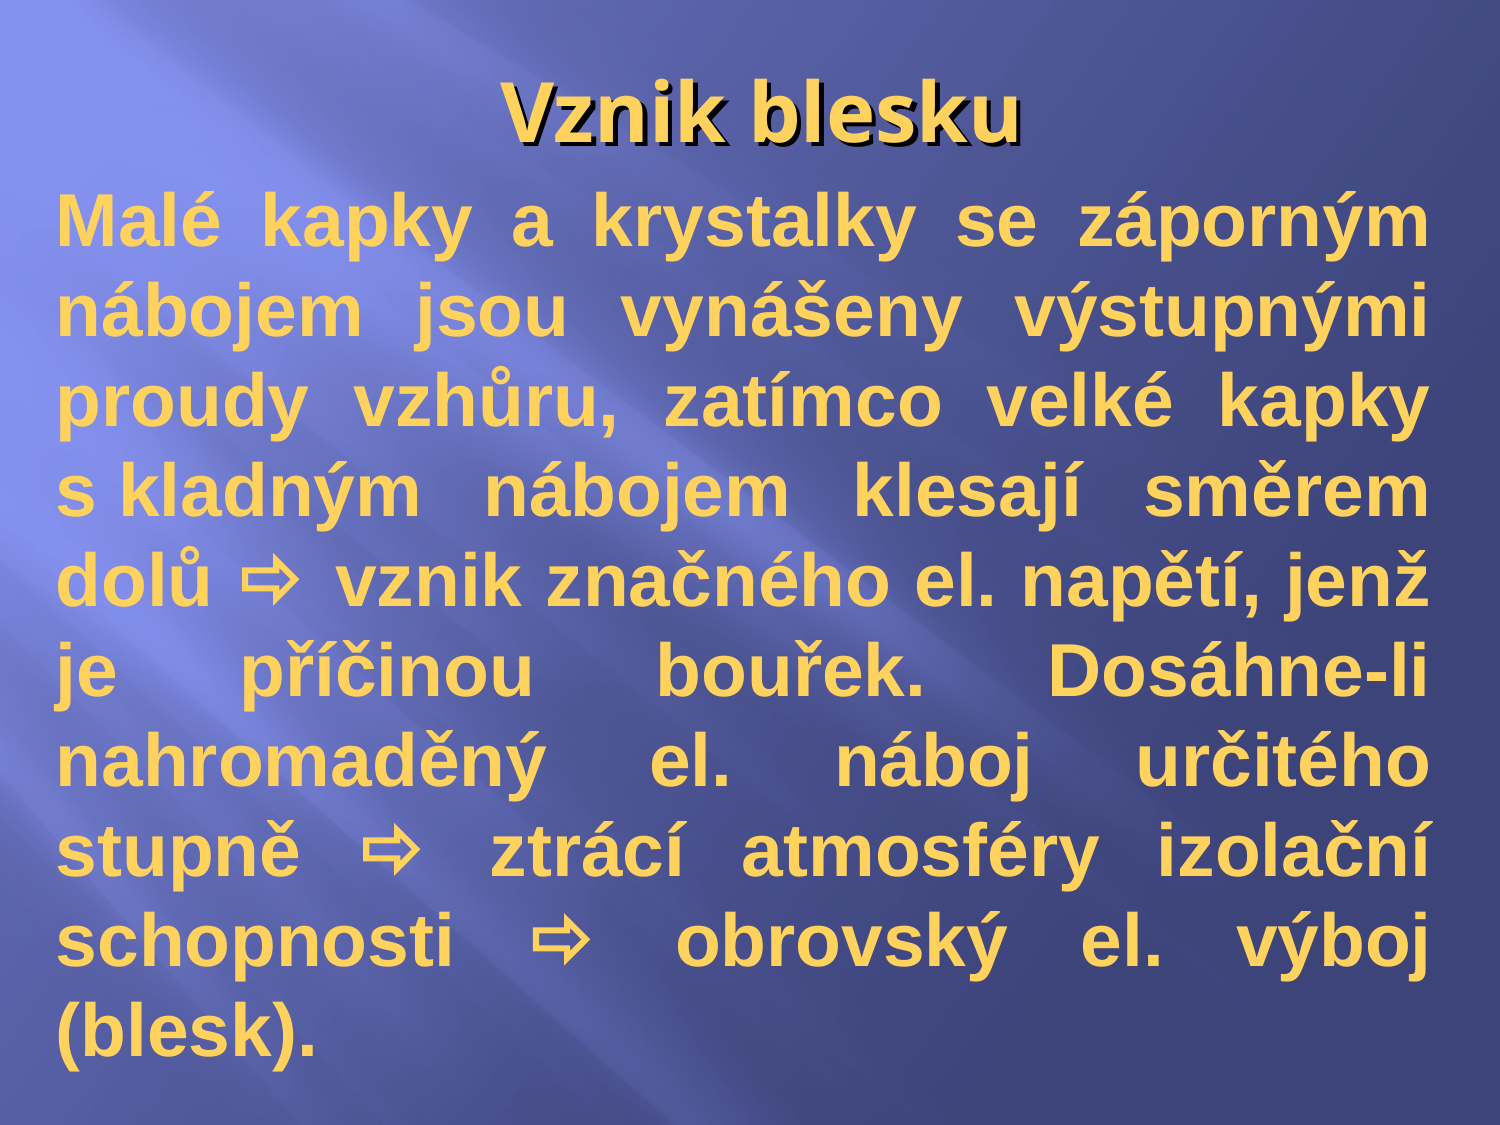

# Vznik blesku
Malé kapky a krystalky se záporným nábojem jsou vynášeny výstupnými proudy vzhůru, zatímco velké kapky s kladným nábojem klesají směrem dolů  vznik značného el. napětí, jenž je příčinou bouřek. Dosáhne-li nahromaděný el. náboj určitého stupně  ztrácí atmosféry izolační schopnosti  obrovský el. výboj (blesk).